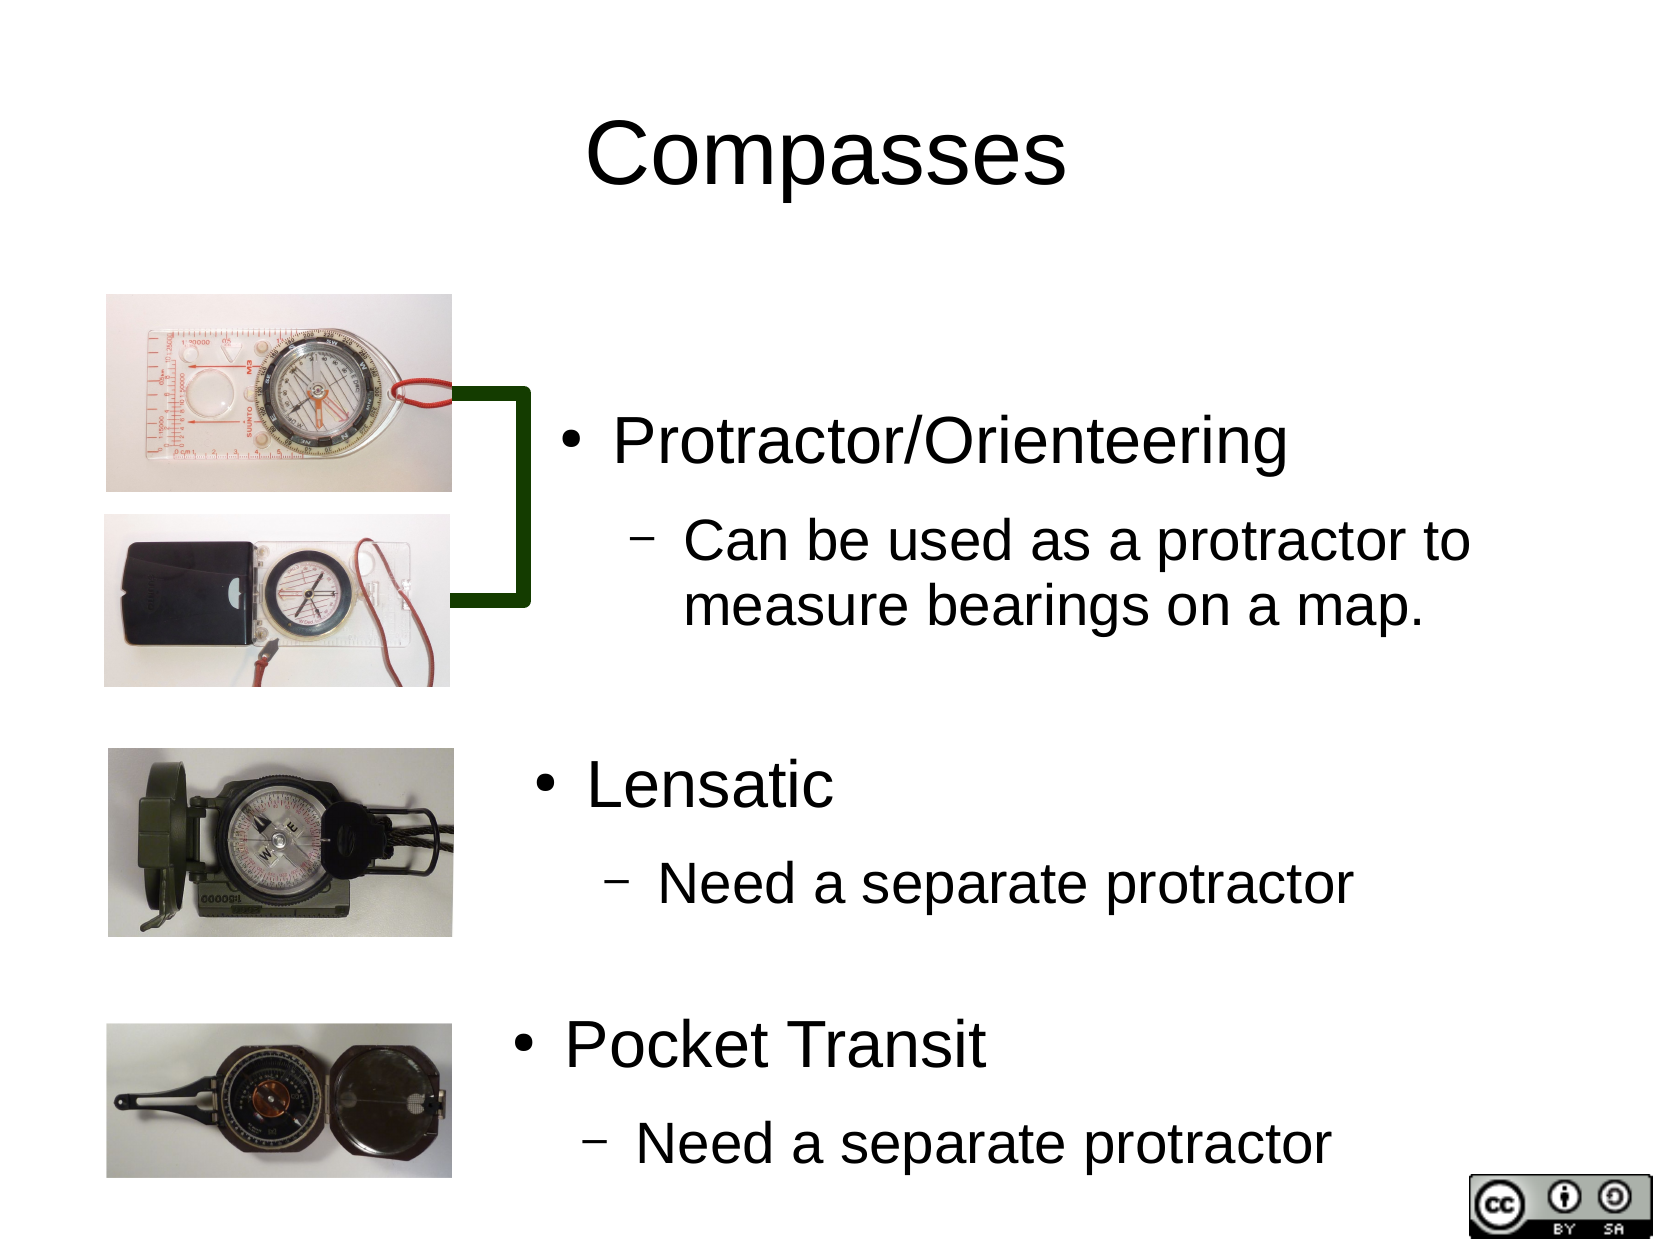

# Compasses
Protractor/Orienteering
Can be used as a protractor to measure bearings on a map.
Lensatic
Need a separate protractor
Pocket Transit
Need a separate protractor